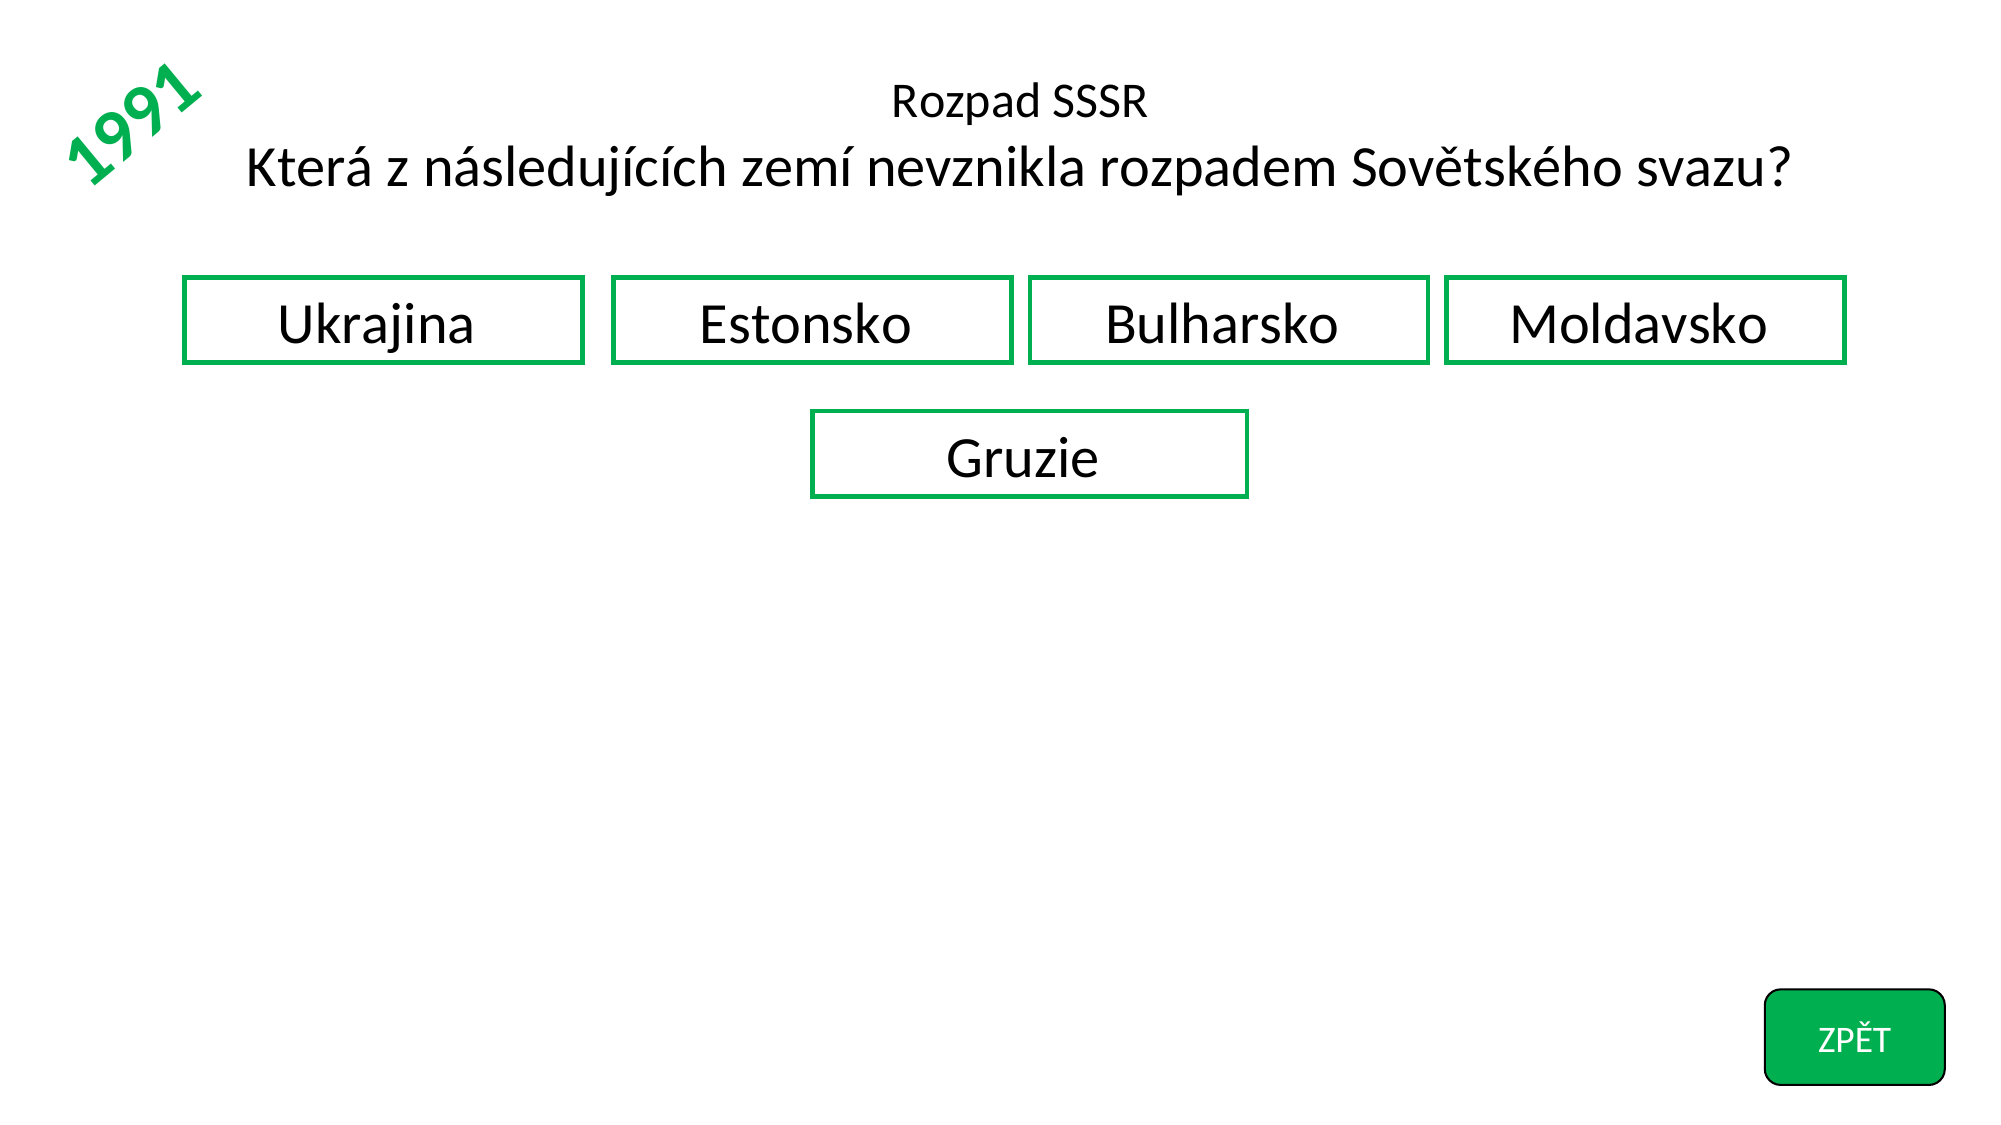

Rozpad SSSR
Která z následujících zemí nevznikla rozpadem Sovětského svazu?
1991
Ukrajina
Estonsko
Bulharsko
Moldavsko
Gruzie
ZPĚT